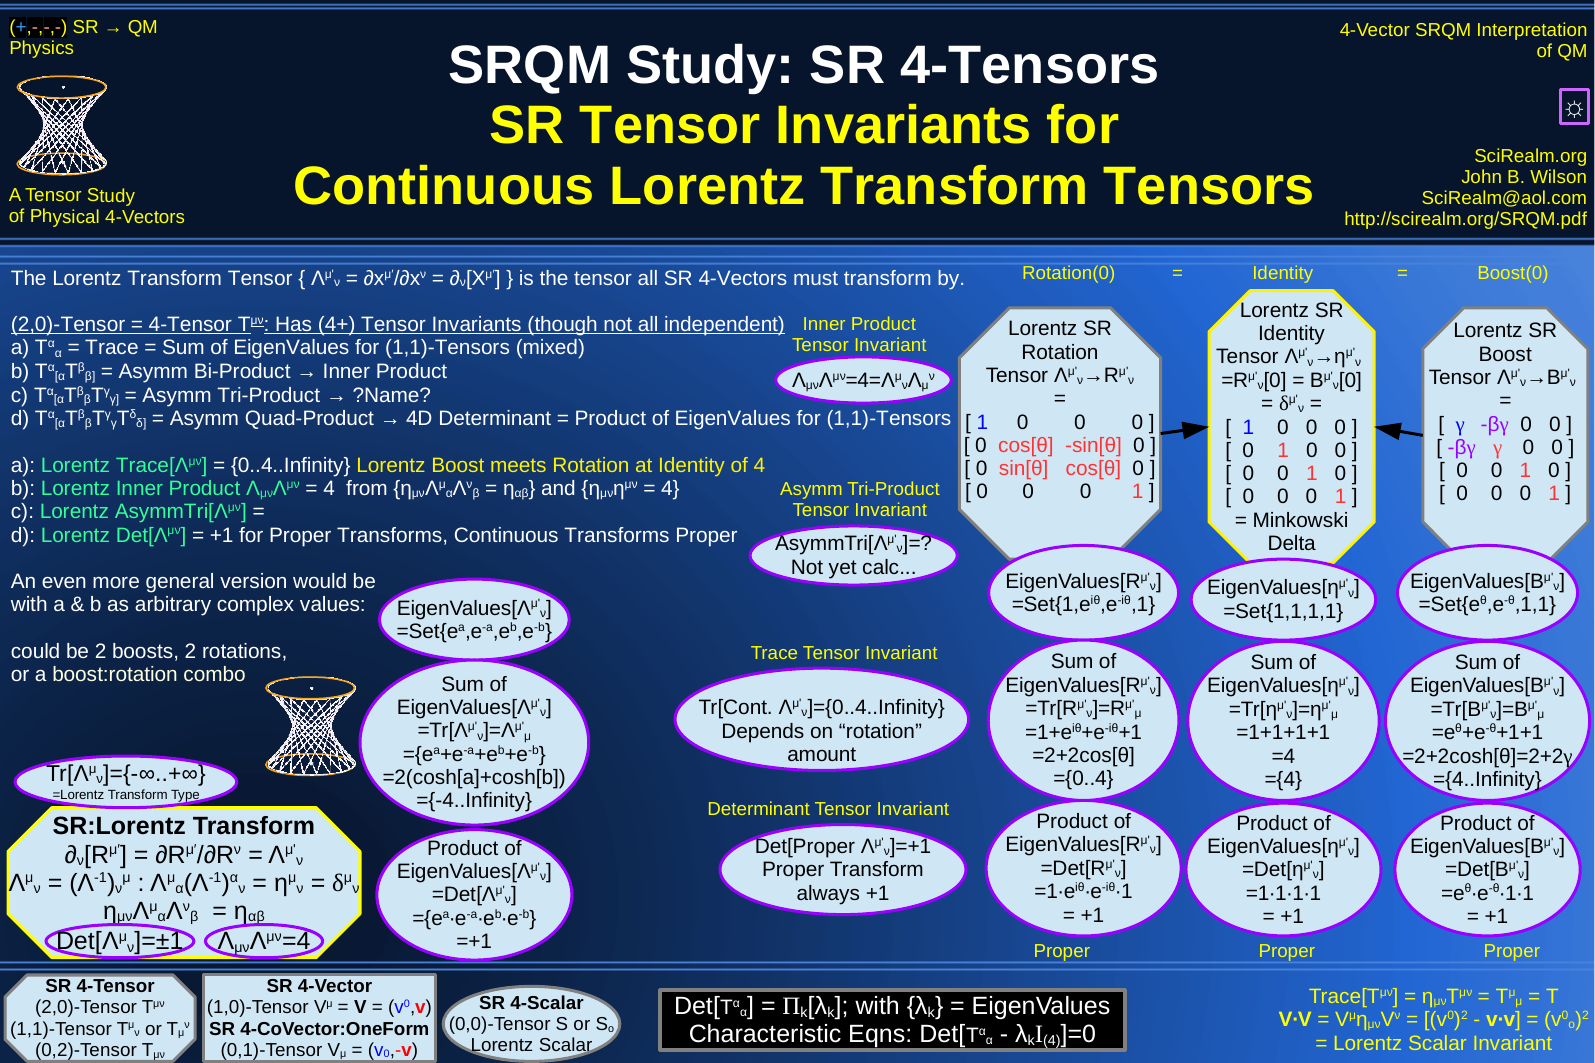

# SRQM Study: SR 4-Tensors SR Tensor Invariants for Continuous Lorentz Transform Tensors
(+,-,-,-) SR → QM
Physics
A Tensor Study
of Physical 4-Vectors
4-Vector SRQM Interpretation
of QM
SciRealm.org
John B. Wilson
SciRealm@aol.com
http://scirealm.org/SRQM.pdf
☼
Rotation(0) 	=	 Identity 		=	 Boost(0)
The Lorentz Transform Tensor { Λμ'ν = ∂xμ′/∂xν = ∂ν[Xμ′] } is the tensor all SR 4-Vectors must transform by.
(2,0)-Tensor = 4-Tensor Tμν: Has (4+) Tensor Invariants (though not all independent)
a) Tαα = Trace = Sum of EigenValues for (1,1)-Tensors (mixed)
b) Tα[αTββ] = Asymm Bi-Product → Inner Product
c) Tα[αTββTγγ] = Asymm Tri-Product → ?Name?
d) Tα[αTββTγγTδδ] = Asymm Quad-Product → 4D Determinant = Product of EigenValues for (1,1)-Tensors
a): Lorentz Trace[Λμν] = {0..4..Infinity} Lorentz Boost meets Rotation at Identity of 4
b): Lorentz Inner Product ΛμνΛμν = 4 from {ημνΛμαΛνβ = ηαβ} and {ημνημν = 4}
c): Lorentz AsymmTri[Λμν] =
d): Lorentz Det[Λμν] = +1 for Proper Transforms, Continuous Transforms Proper
An even more general version would be
with a & b as arbitrary complex values:
could be 2 boosts, 2 rotations,
or a boost:rotation combo
Lorentz SR
Identity
Tensor Λμ'ν→ημ'ν
=Rμ'ν[0] = Bμ'ν[0]
= δμ'ν =
[ 1 0 0 0 ]
[ 0 1 0 0 ]
[ 0 0 1 0 ]
[ 0 0 0 1 ]
= Minkowski
Delta
Inner Product
Tensor Invariant
Lorentz SR
Rotation
Tensor Λμ'ν→Rμ'ν
=
[ 1 0 0 0 ]
[ 0 cos[θ] -sin[θ] 0 ]
[ 0 sin[θ] cos[θ] 0 ]
[ 0 0 0 1 ]
Lorentz SR
Boost
Tensor Λμ'ν→Bμ'ν
=
[ γ -βγ 0 0 ]
[ -βγ γ	 0 0 ]
[ 0 0 1 0 ]
[ 0 0 0 1 ]
ΛμνΛμν=4=ΛμνΛμν
Asymm Tri-Product
Tensor Invariant
AsymmTri[Λμ'ν]=?
Not yet calc...
EigenValues[Rμ'ν]
=Set{1,eiθ,e-iθ,1}
EigenValues[Bμ'ν]
=Set{eθ,e-θ,1,1}
EigenValues[ημ'ν]
=Set{1,1,1,1}
EigenValues[Λμ'ν]
=Set{ea,e-a,eb,e-b}
Trace Tensor Invariant
Sum of
EigenValues[Rμ'ν]
=Tr[Rμ'ν]=Rμ'μ
=1+eiθ+e-iθ+1
=2+2cos[θ]
={0..4}
Sum of
EigenValues[ημ'ν]
=Tr[ημ'ν]=ημ'μ
=1+1+1+1
=4
={4}
Sum of
EigenValues[Bμ'ν]
=Tr[Bμ'ν]=Bμ'μ
=eθ+e-θ+1+1
=2+2cosh[θ]=2+2γ
={4..Infinity}
Sum of
EigenValues[Λμ'ν]
=Tr[Λμ'ν]=Λμ'μ
={ea+e-a+eb+e-b}
=2(cosh[a]+cosh[b])
={-4..Infinity}
Tr[Cont. Λμ'ν]={0..4..Infinity}
Depends on “rotation”
amount
Tr[Λμν]={-∞..+∞}
=Lorentz Transform Type
Determinant Tensor Invariant
Product of
EigenValues[Rμ'ν]
=Det[Rμ'ν]
=1∙eiθ∙e-iθ∙1
= +1
Product of
EigenValues[ημ'ν]
=Det[ημ'ν]
=1∙1∙1∙1
= +1
Product of
EigenValues[Bμ'ν]
=Det[Bμ'ν]
=eθ∙e-θ∙1∙1
= +1
SR:Lorentz Transform
∂ν[Rμ′] = ∂Rμ′/∂Rν = Λμ'ν
Λμν = (Λ-1)νμ : Λμα(Λ-1)αν = ημν = δμν
ημνΛμαΛνβ = ηαβ
Det[Λμν]=±1
ΛμνΛμν=4
Det[Proper Λμ'ν]=+1
Proper Transform
always +1
Product of
EigenValues[Λμ'ν]
=Det[Λμ'ν]
={ea∙e-a∙eb∙e-b}
=+1
Proper			Proper			Proper
SR 4-Tensor
(2,0)-Tensor Tμν
(1,1)-Tensor Tμν or Tμν
(0,2)-Tensor Tμν
SR 4-Vector
(1,0)-Tensor Vμ = V = (v0,v)
SR 4-CoVector:OneForm
(0,1)-Tensor Vμ = (v0,-v)
Trace[Tμν] = ημνTμν = Tμμ = T
V∙V = VμημνVν = [(v0)2 - v∙v] = (v0o)2
= Lorentz Scalar Invariant
SR 4-Scalar
(0,0)-Tensor S or So
Lorentz Scalar
Det[Tαα] = Πk[λk]; with {λk} = EigenValues
Characteristic Eqns: Det[Tαα - λkI(4)]=0